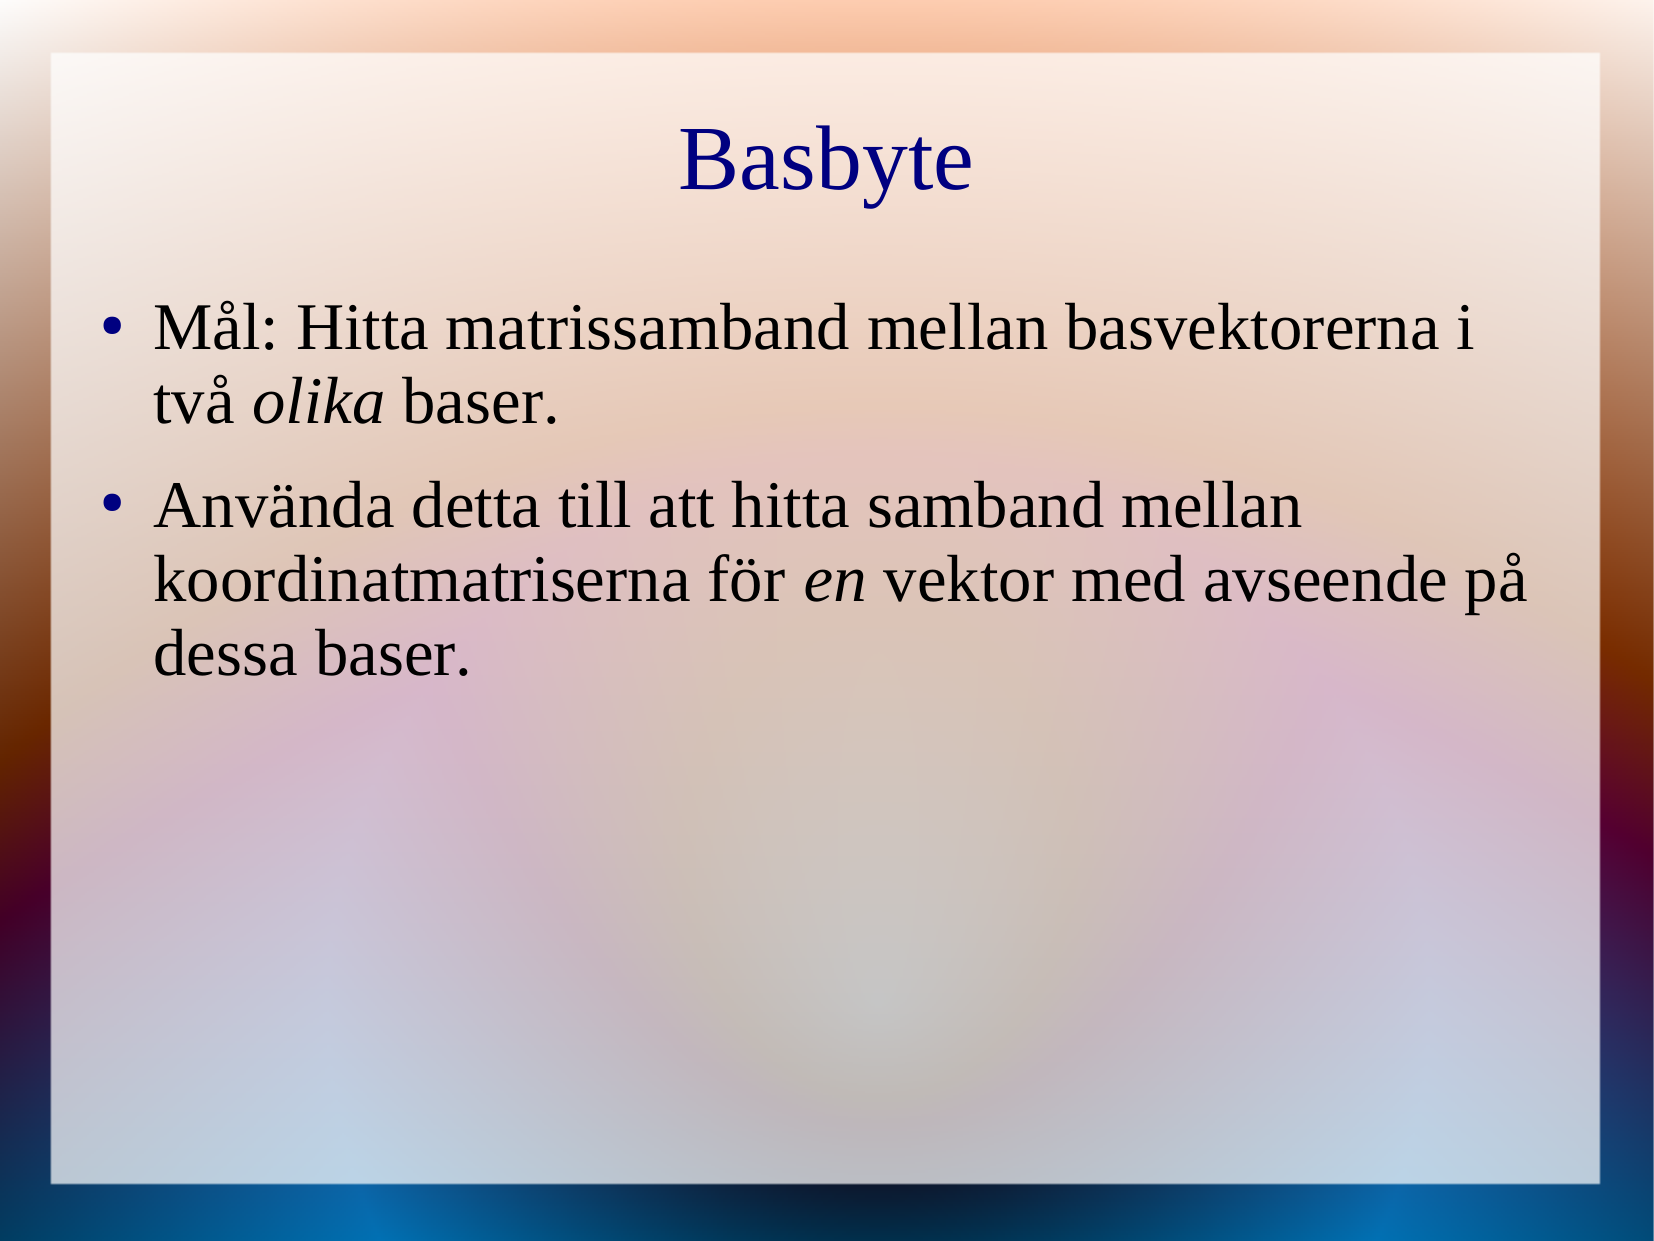

# Basbyte
Mål: Hitta matrissamband mellan basvektorerna i två olika baser.
Använda detta till att hitta samband mellan koordinatmatriserna för en vektor med avseende på dessa baser.